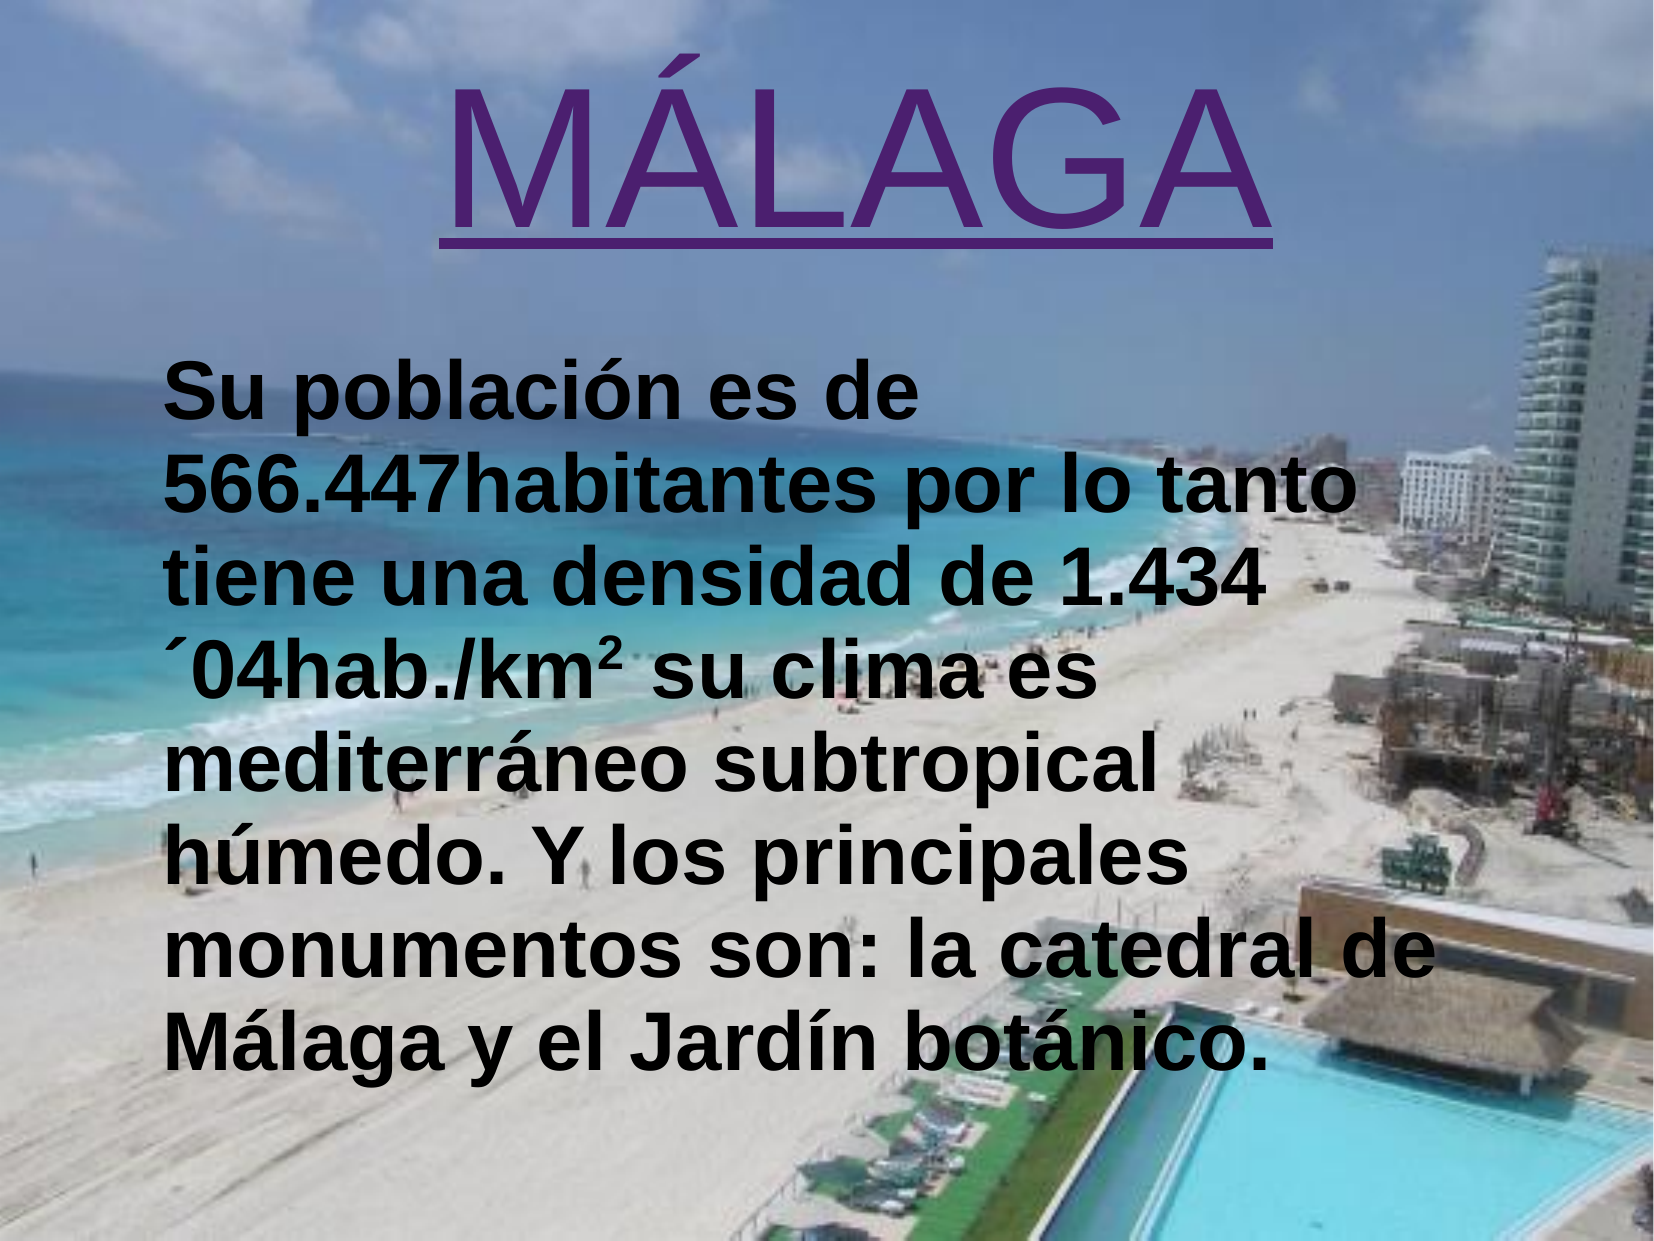

MÁLAGA
Su población es de 566.447habitantes por lo tanto tiene una densidad de 1.434´04hab./km2 su clima es mediterráneo subtropical húmedo. Y los principales monumentos son: la catedral de Málaga y el Jardín botánico.